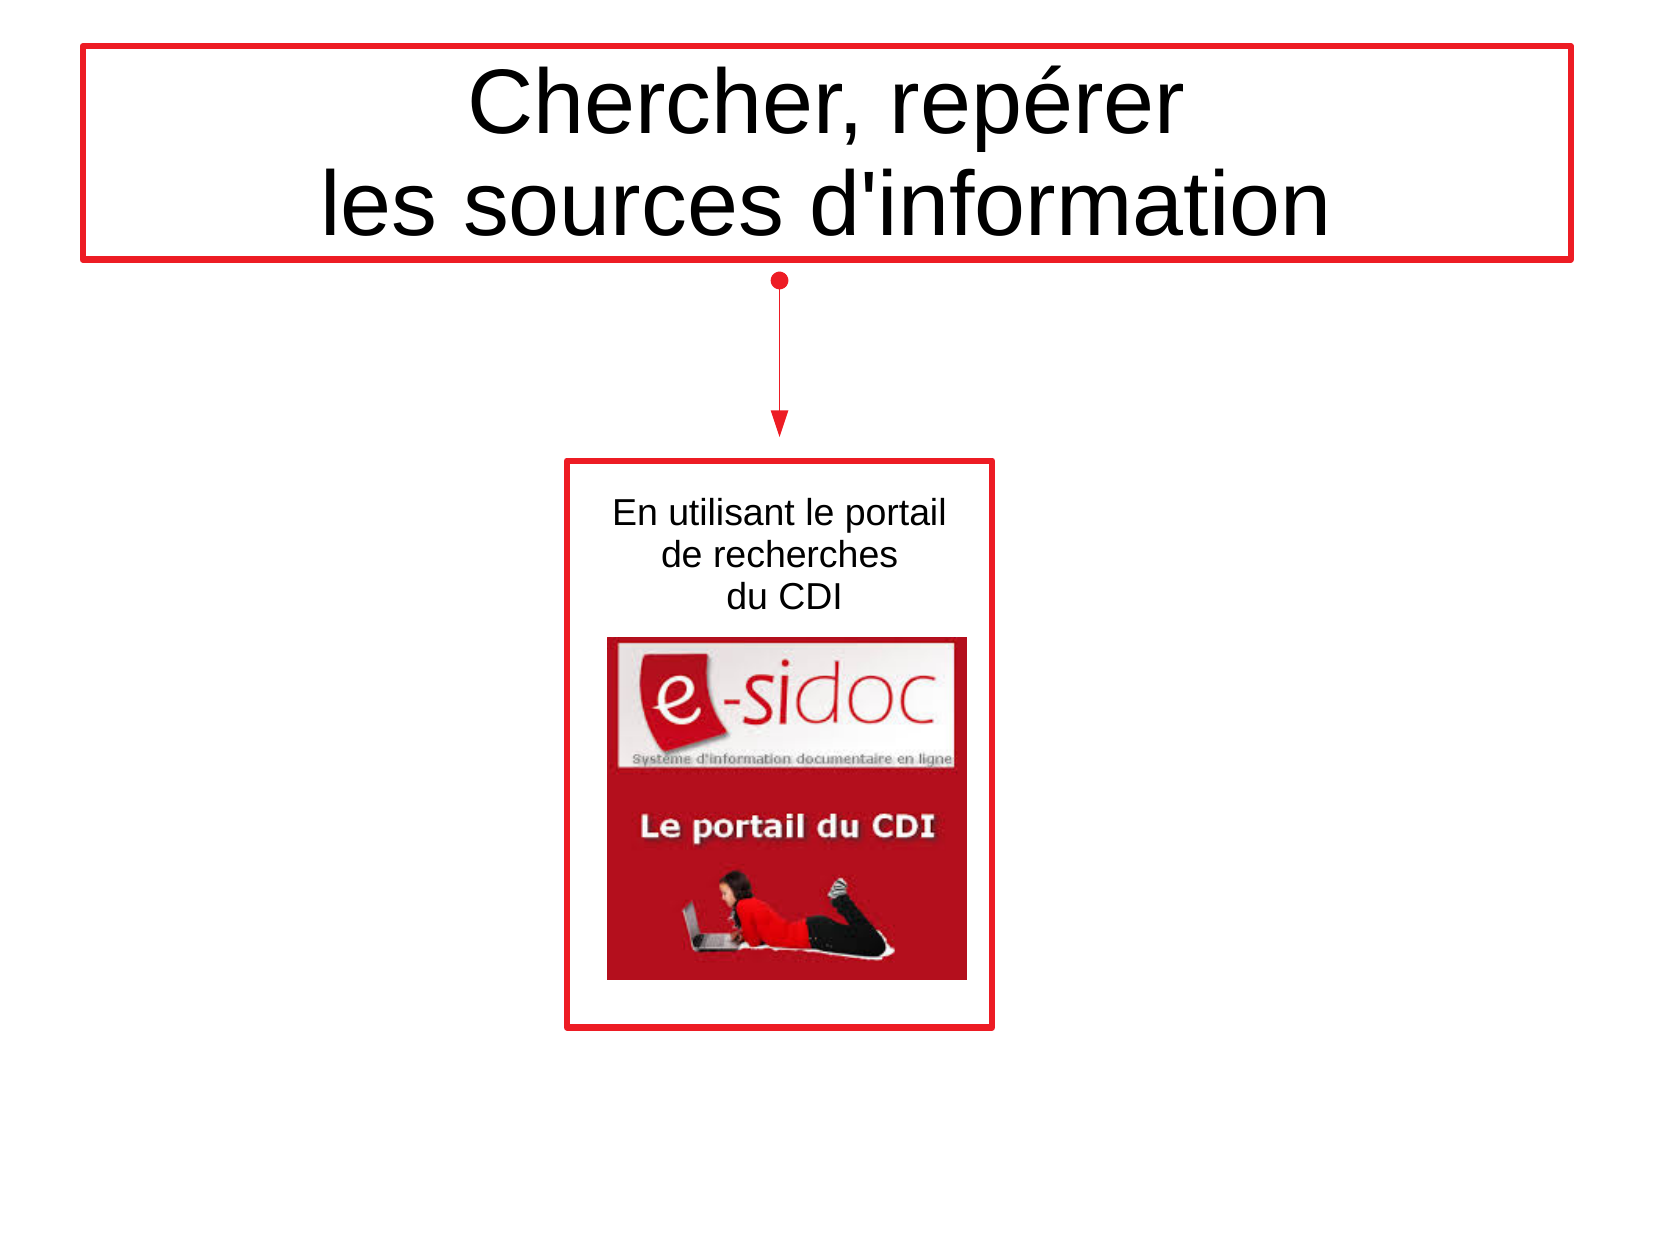

# Chercher, repérer les sources d'information
En utilisant le portail de recherches
 du CDI